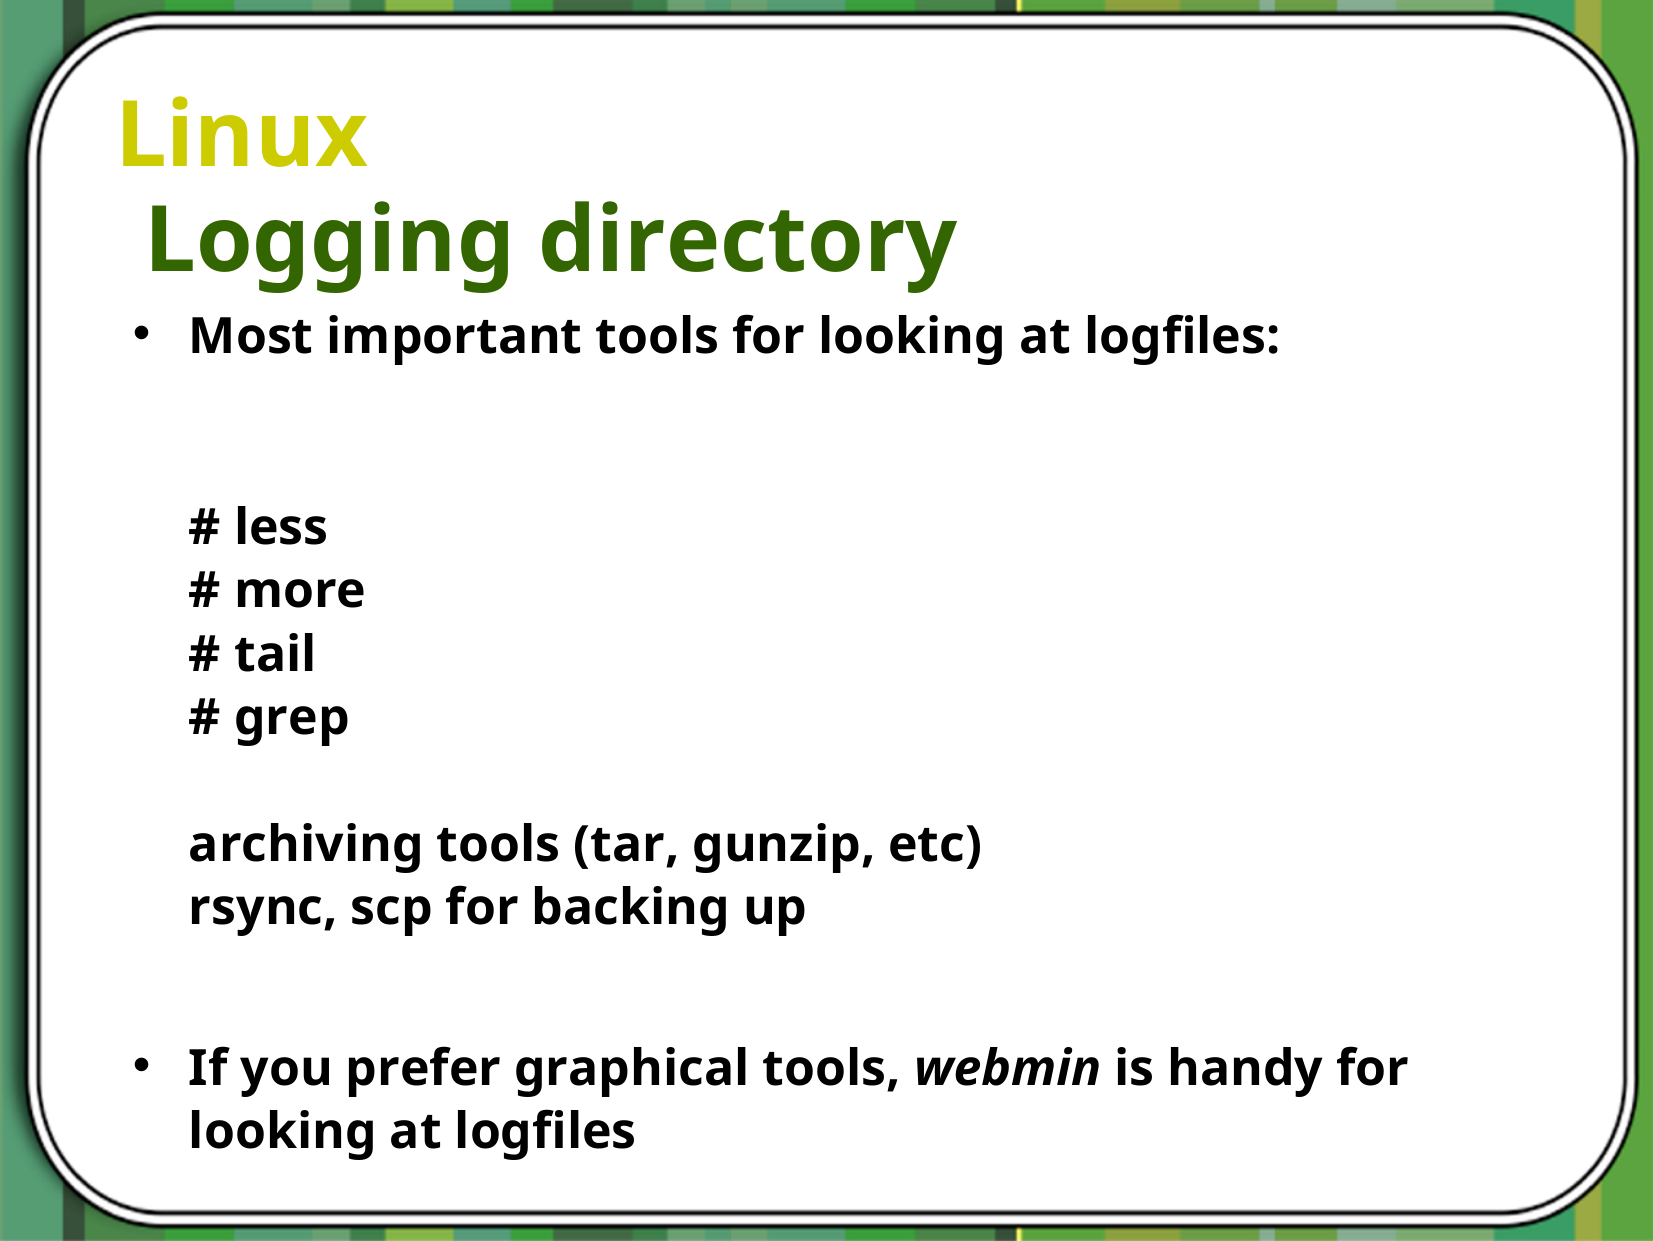

# Linux
Logging directory
Most important tools for looking at logfiles:
# less
# more
# tail
# grep
archiving tools (tar, gunzip, etc)
rsync, scp for backing up
If you prefer graphical tools, webmin is handy for looking at logfiles